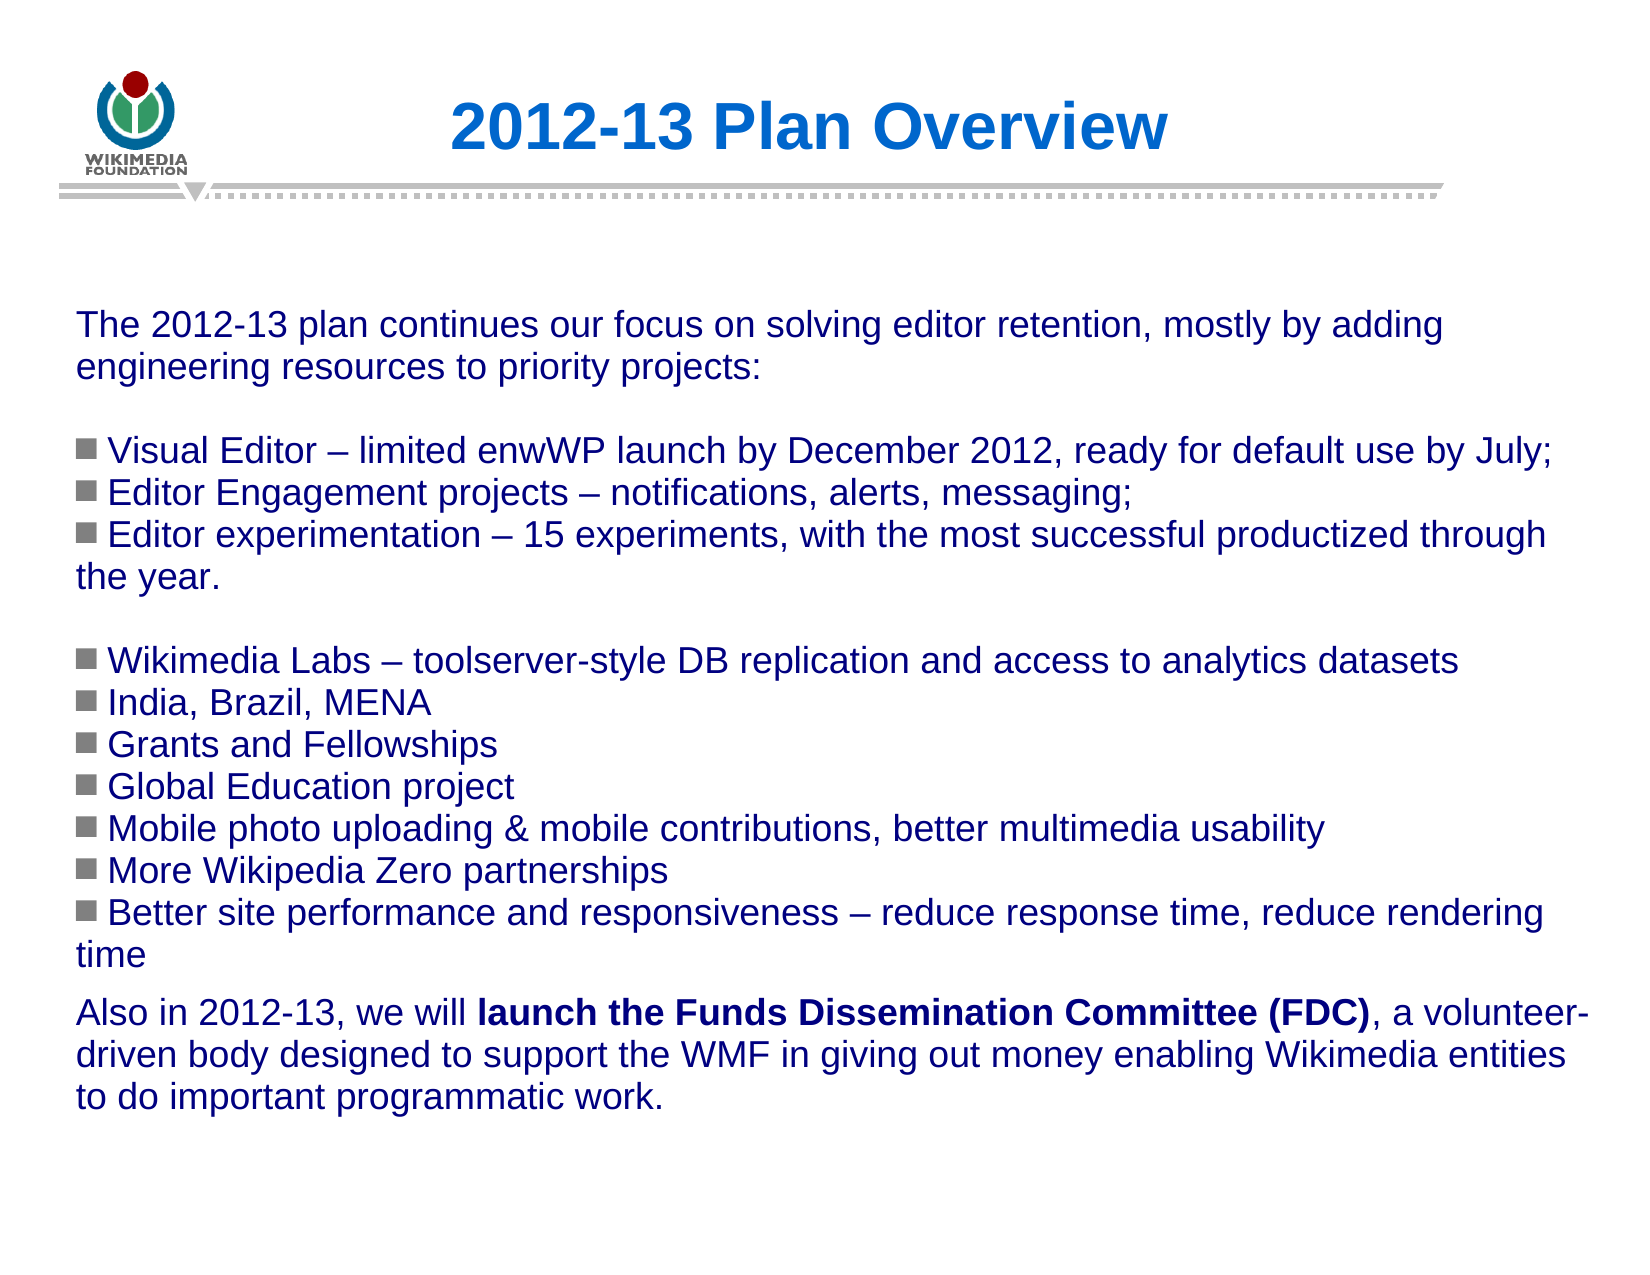

2012-13 Plan Overview
The 2012-13 plan continues our focus on solving editor retention, mostly by adding engineering resources to priority projects:
 Visual Editor – limited enwWP launch by December 2012, ready for default use by July;
 Editor Engagement projects – notifications, alerts, messaging;
 Editor experimentation – 15 experiments, with the most successful productized through the year.
 Wikimedia Labs – toolserver-style DB replication and access to analytics datasets
 India, Brazil, MENA
 Grants and Fellowships
 Global Education project
 Mobile photo uploading & mobile contributions, better multimedia usability
 More Wikipedia Zero partnerships
 Better site performance and responsiveness – reduce response time, reduce rendering time
Also in 2012-13, we will launch the Funds Dissemination Committee (FDC), a volunteer-driven body designed to support the WMF in giving out money enabling Wikimedia entities to do important programmatic work.
17